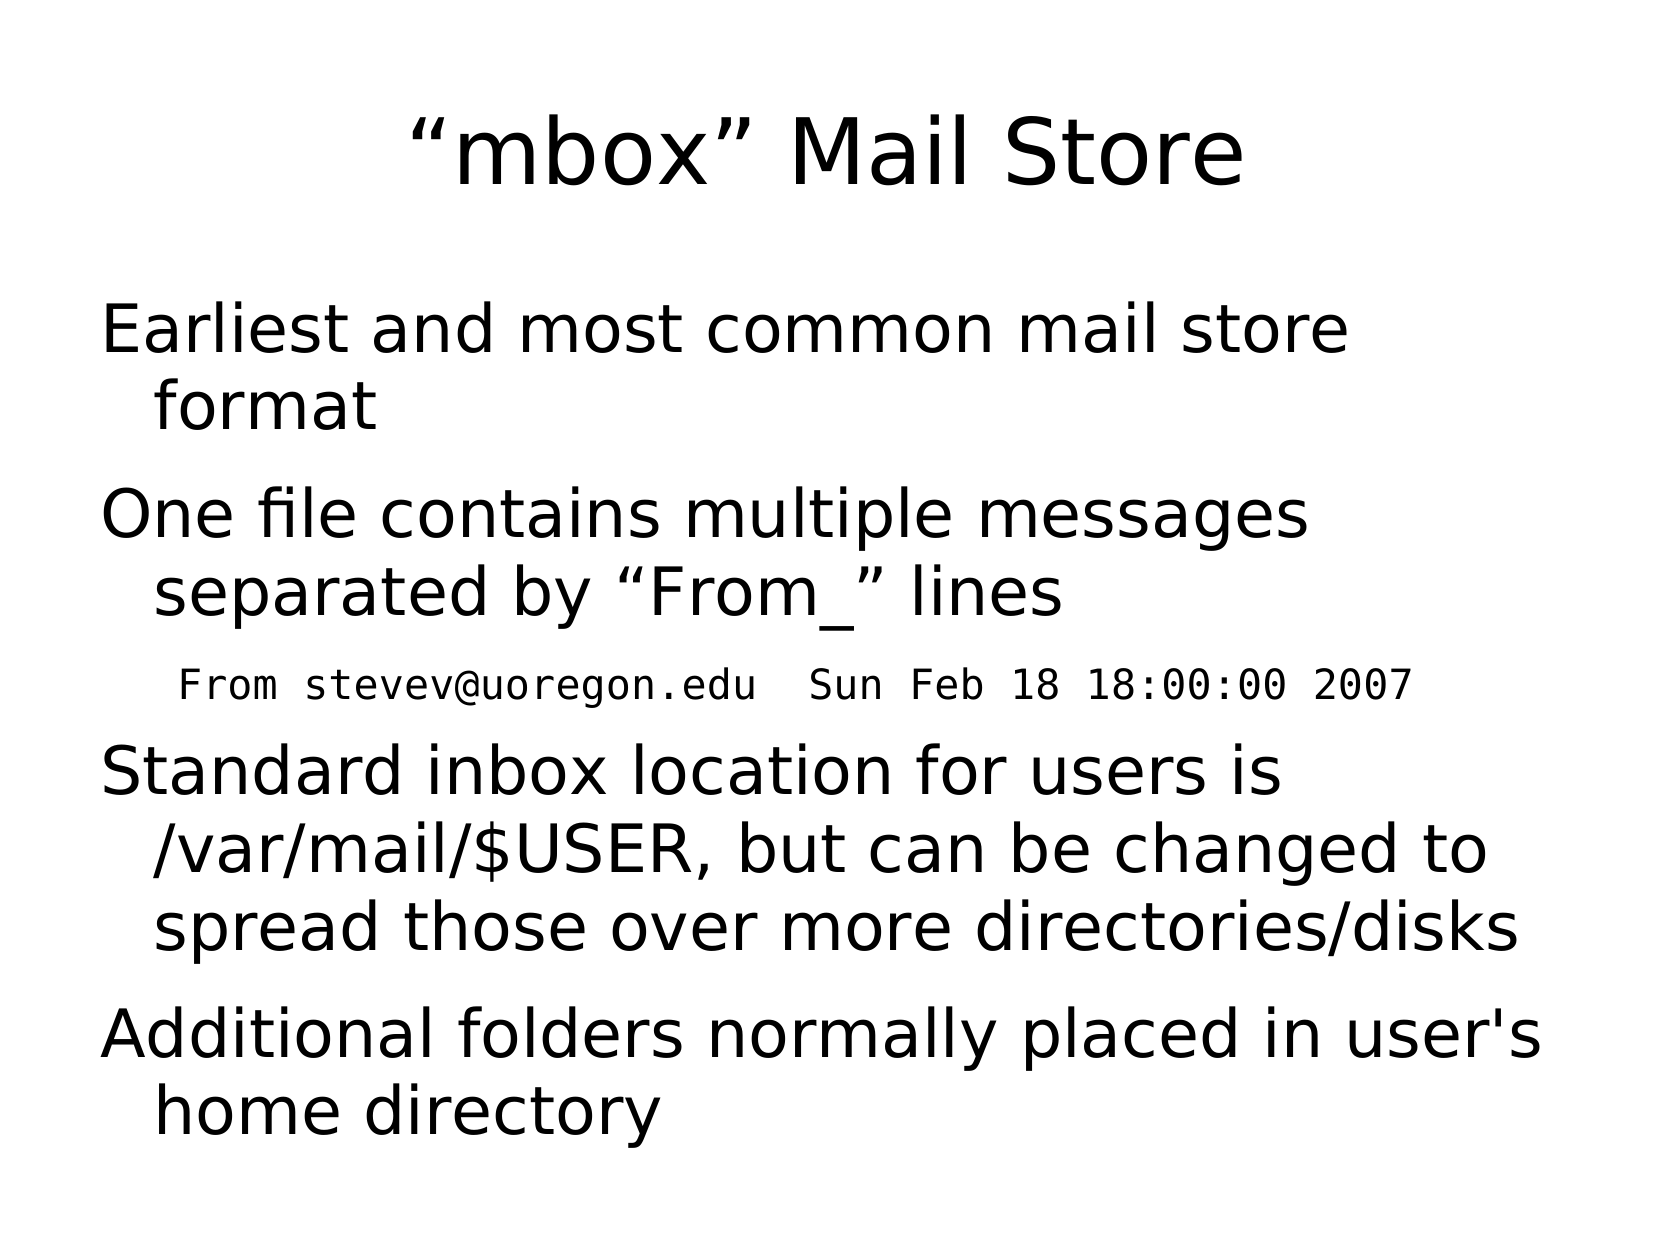

# “mbox” Mail Store
Earliest and most common mail store format
One file contains multiple messages separated by “From_” lines
From stevev@uoregon.edu Sun Feb 18 18:00:00 2007
Standard inbox location for users is /var/mail/$USER, but can be changed to spread those over more directories/disks
Additional folders normally placed in user's home directory